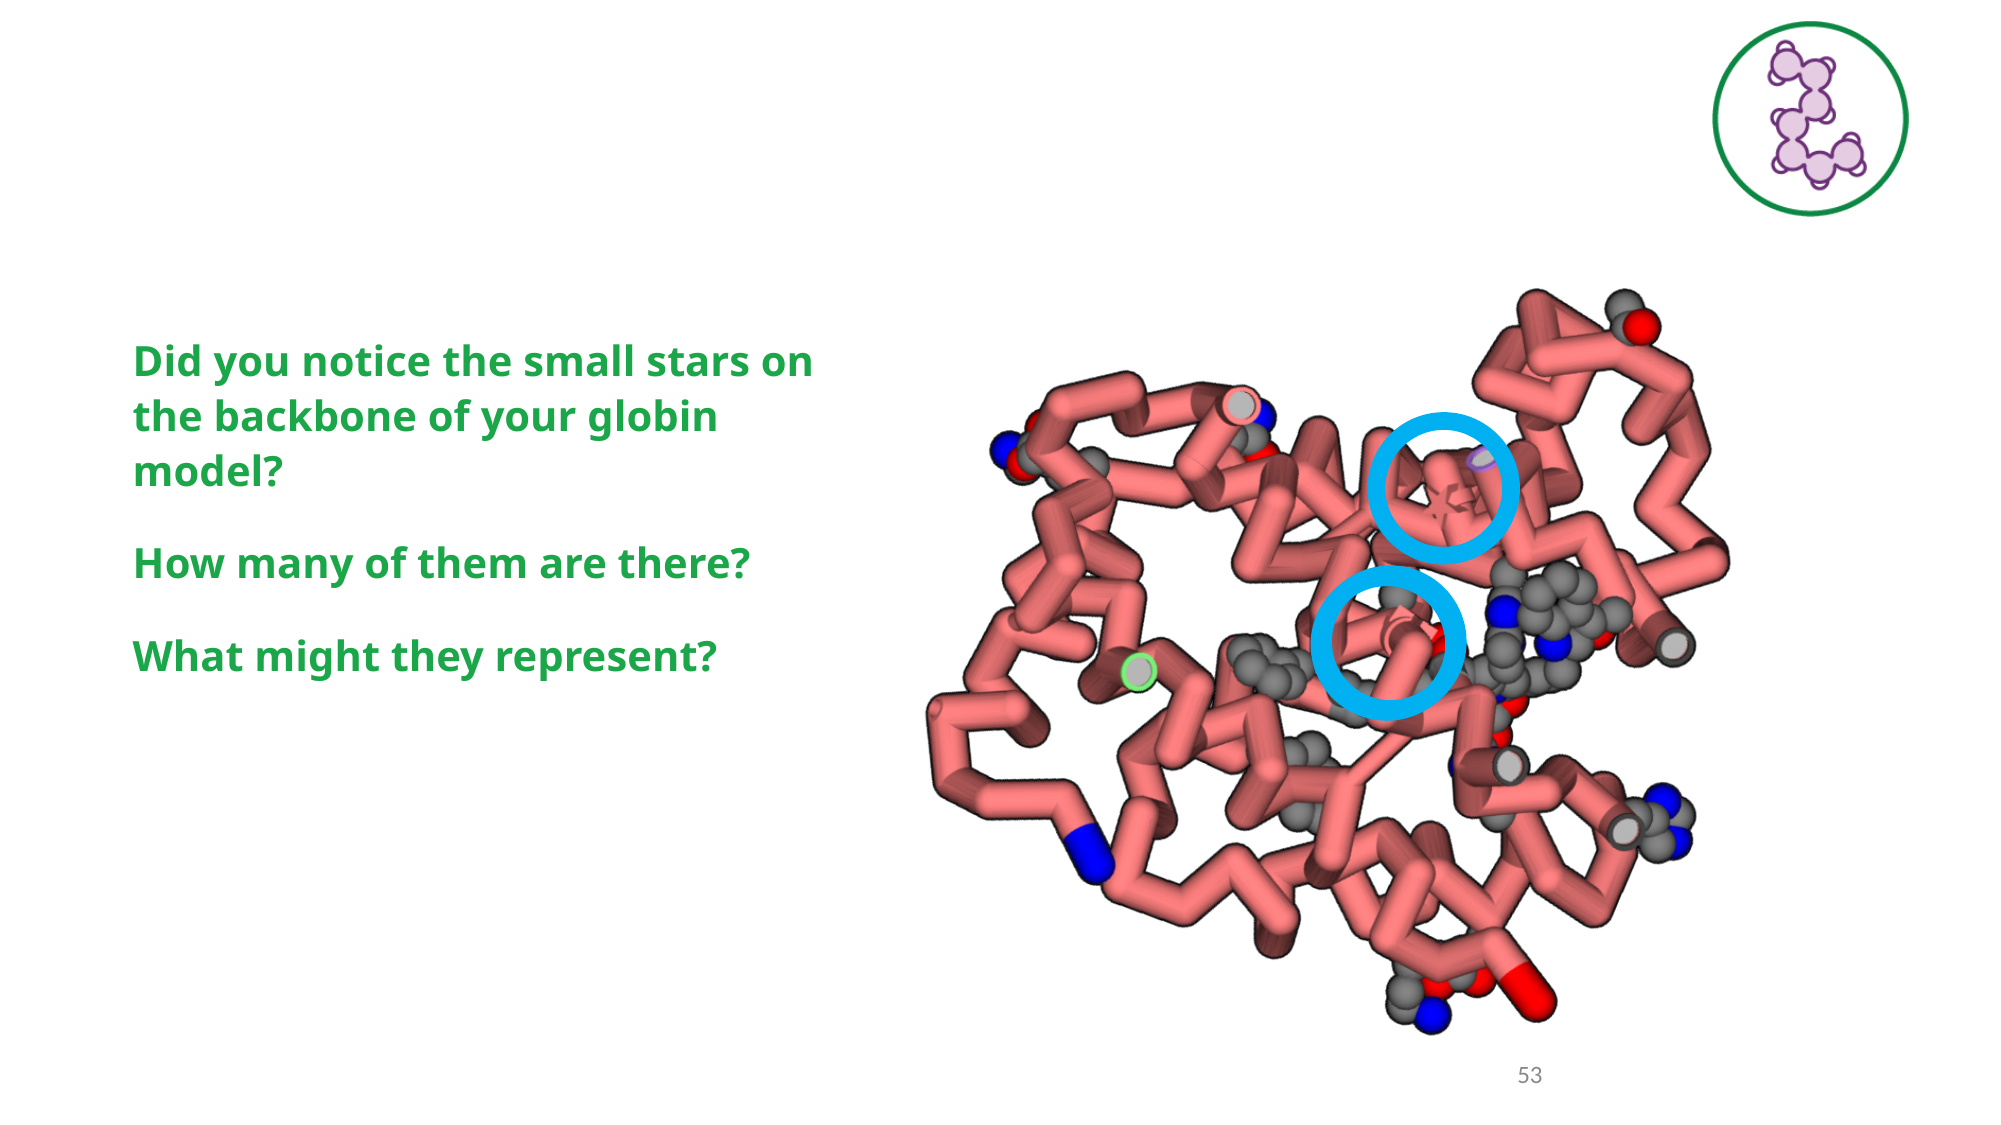

Starring – Introns and Gene Splicing
Did you notice the small stars on the backbone of your globin model?
How many of them are there?
What might they represent?